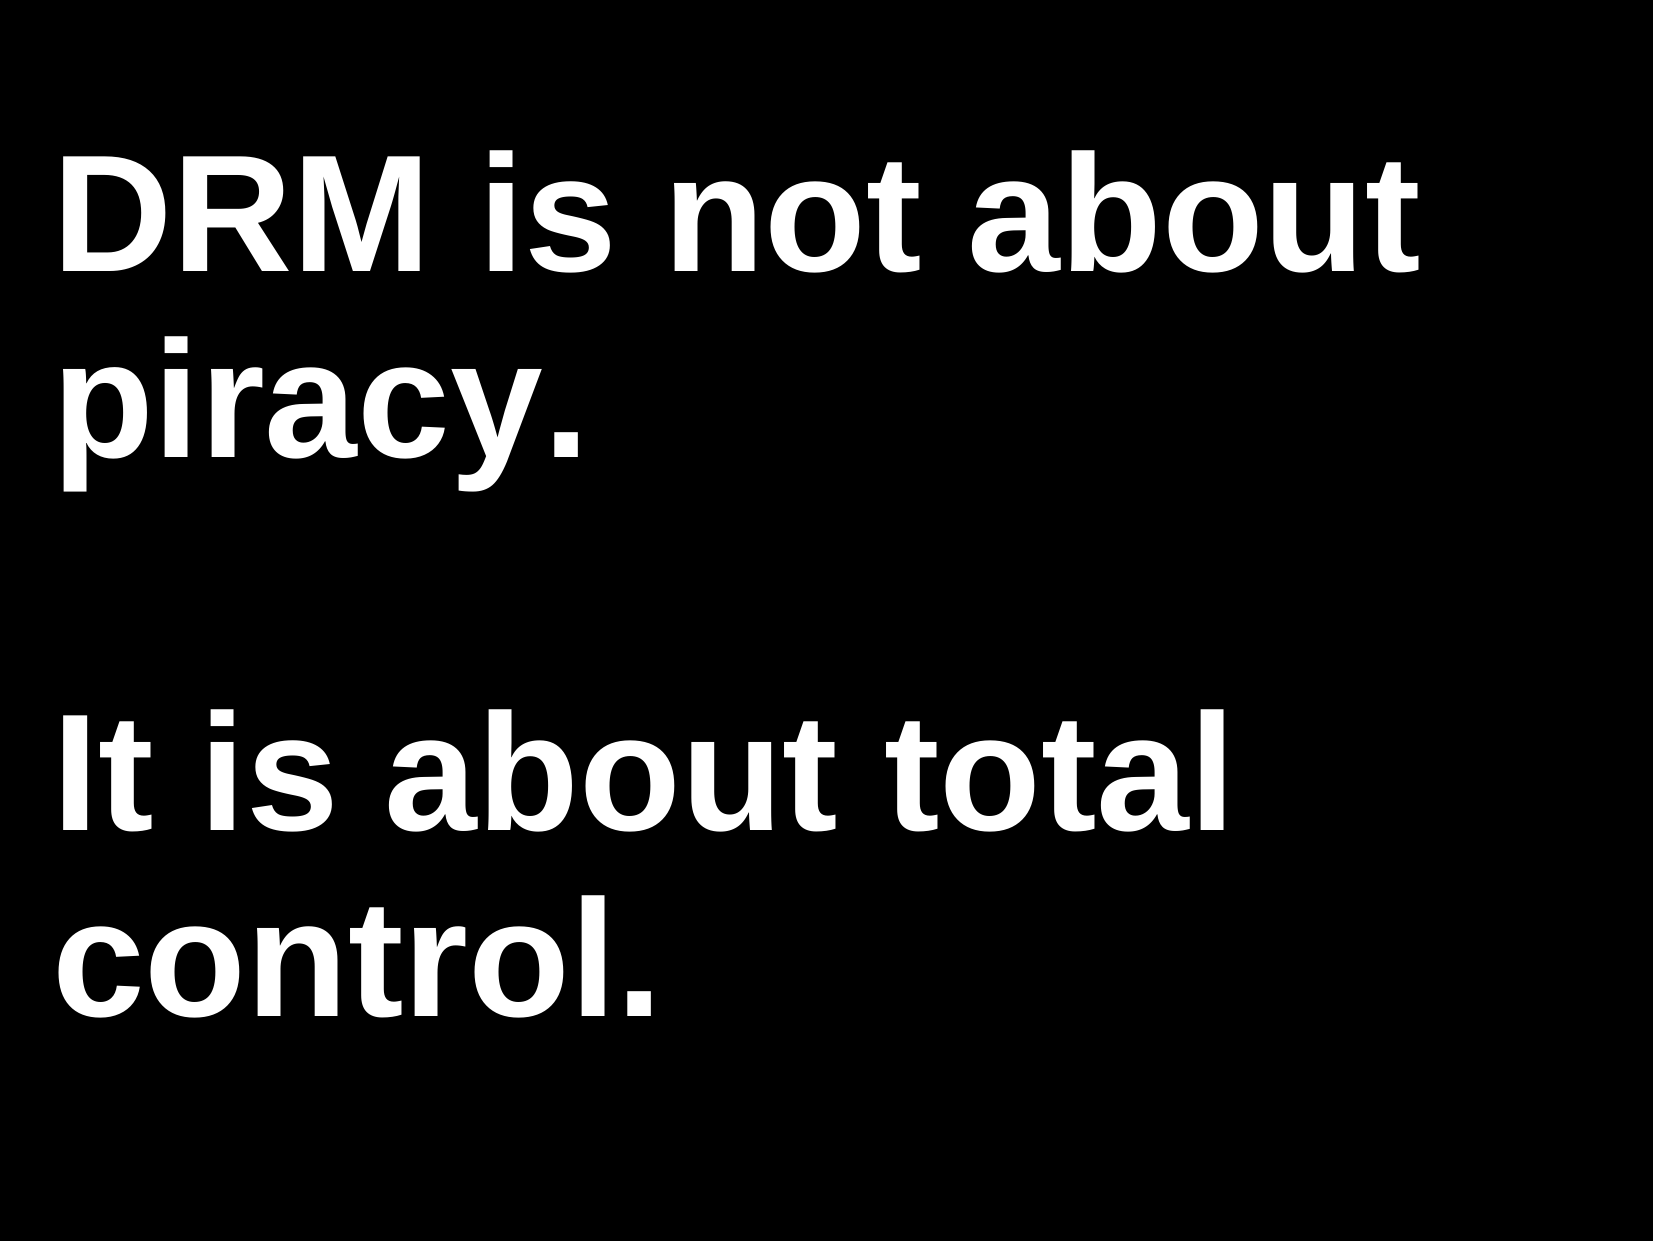

DRM is not about piracy.
It is about total control.